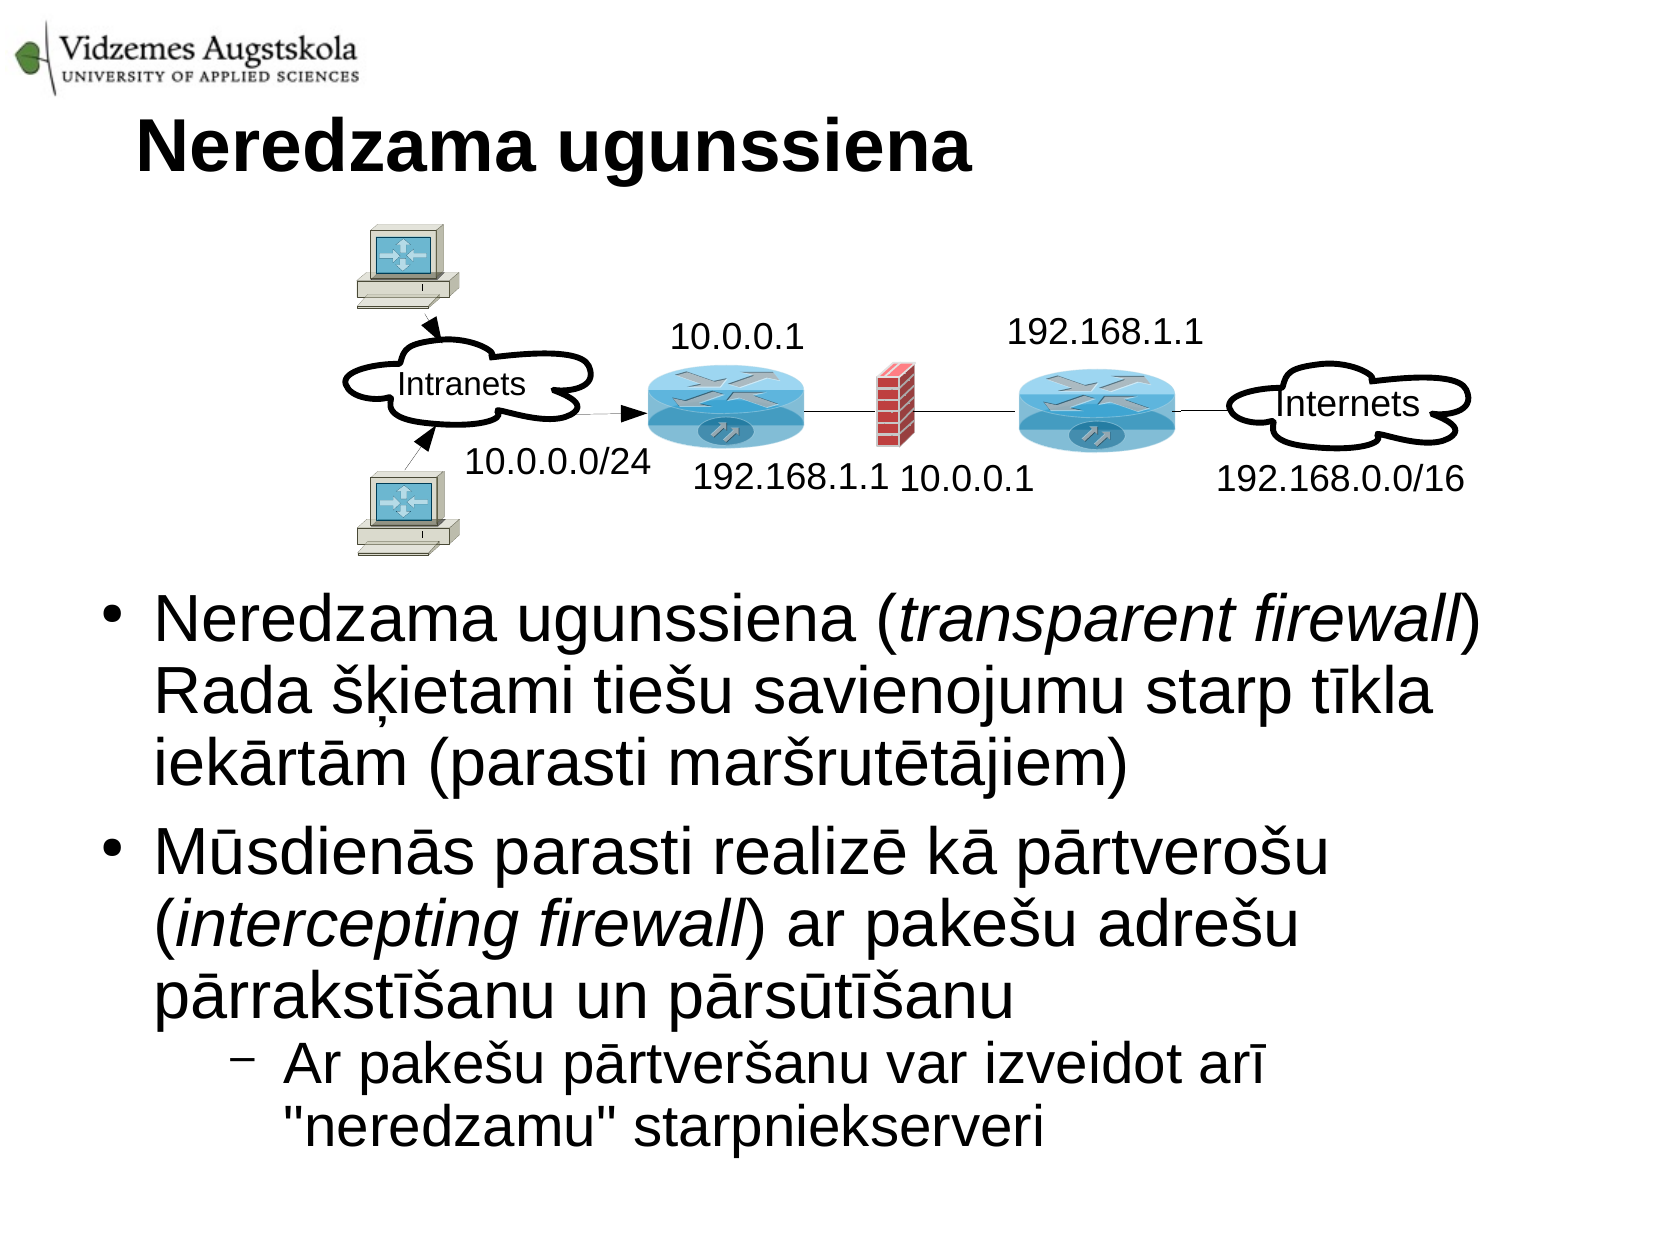

# Neredzama ugunssiena
192.168.1.1
10.0.0.1
Intranets
Internets
10.0.0.0/24
192.168.1.1
10.0.0.1
192.168.0.0/16
Neredzama ugunssiena (transparent firewall) Rada šķietami tiešu savienojumu starp tīkla iekārtām (parasti maršrutētājiem)
Mūsdienās parasti realizē kā pārtverošu (intercepting firewall) ar pakešu adrešu pārrakstīšanu un pārsūtīšanu
Ar pakešu pārtveršanu var izveidot arī "neredzamu" starpniekserveri